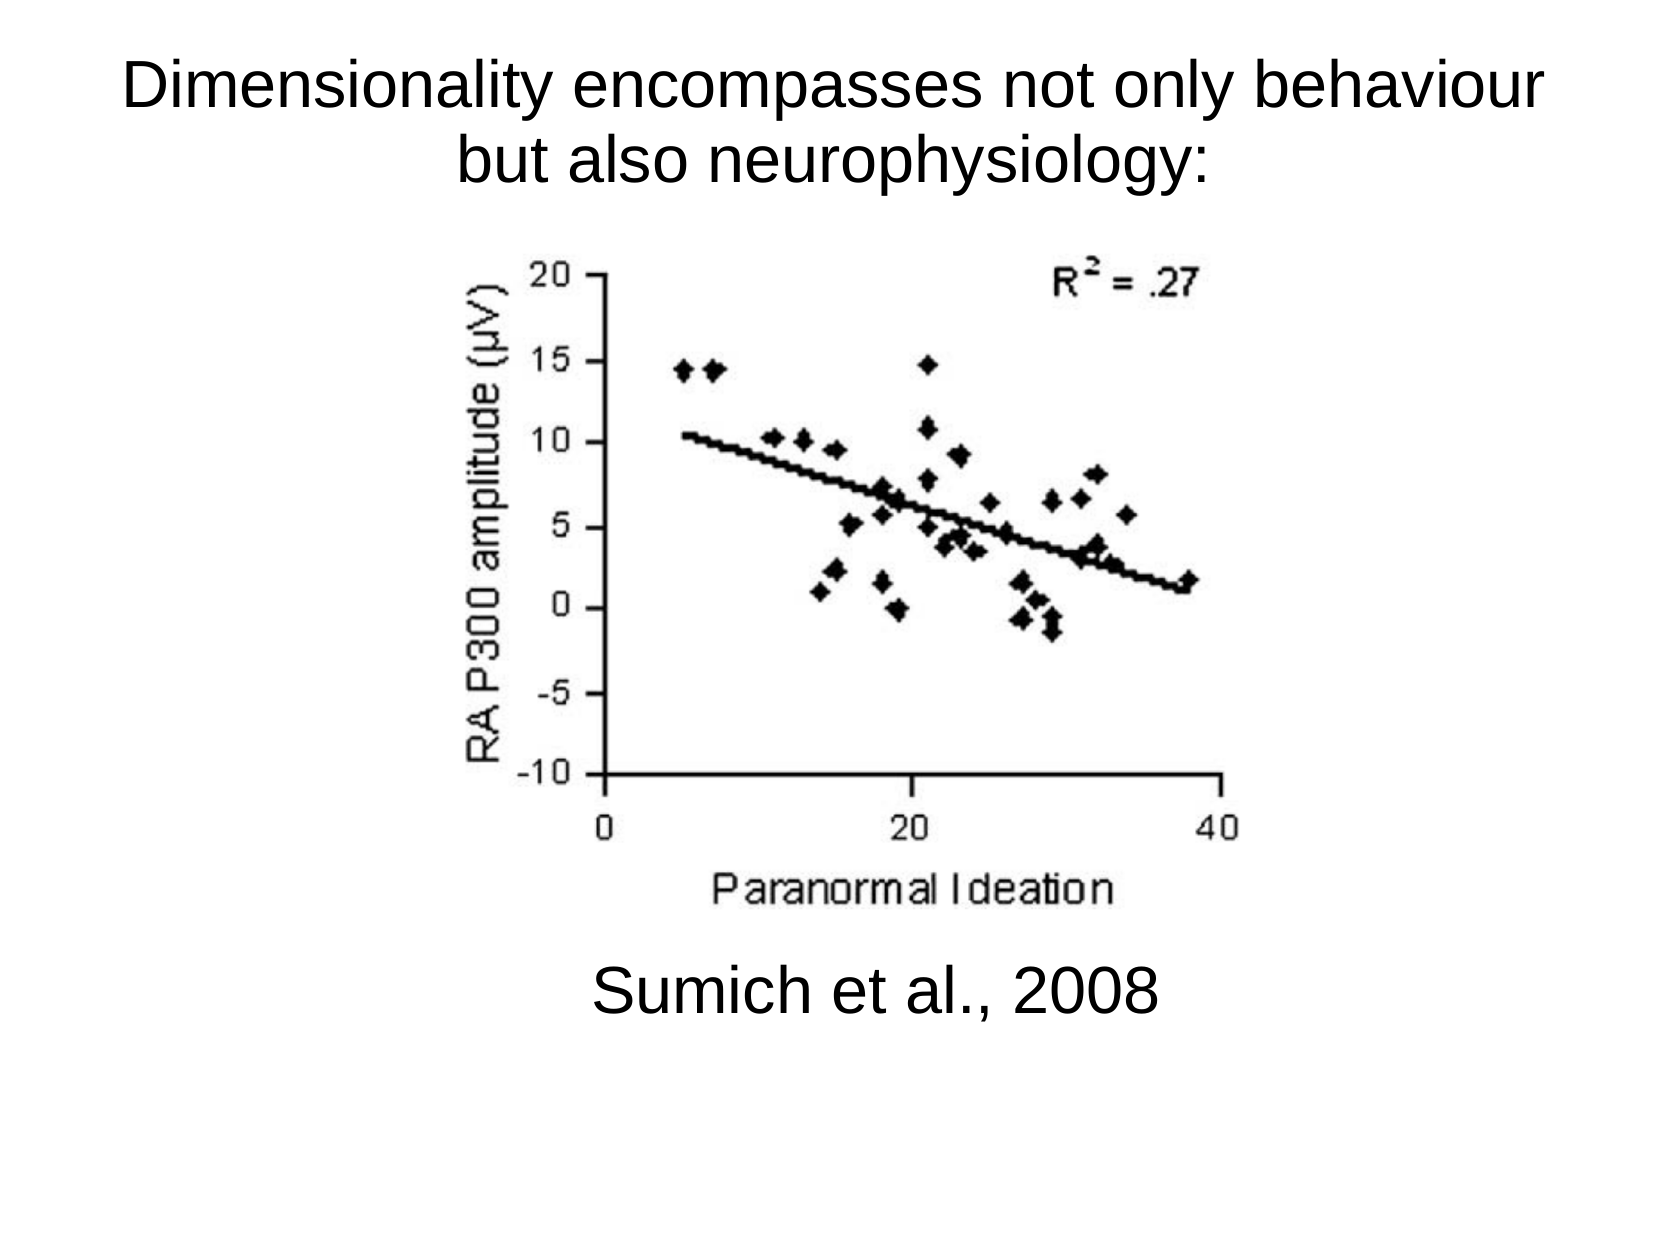

# Dimensionality encompasses not only behaviour but also neurophysiology:
Sumich et al., 2008